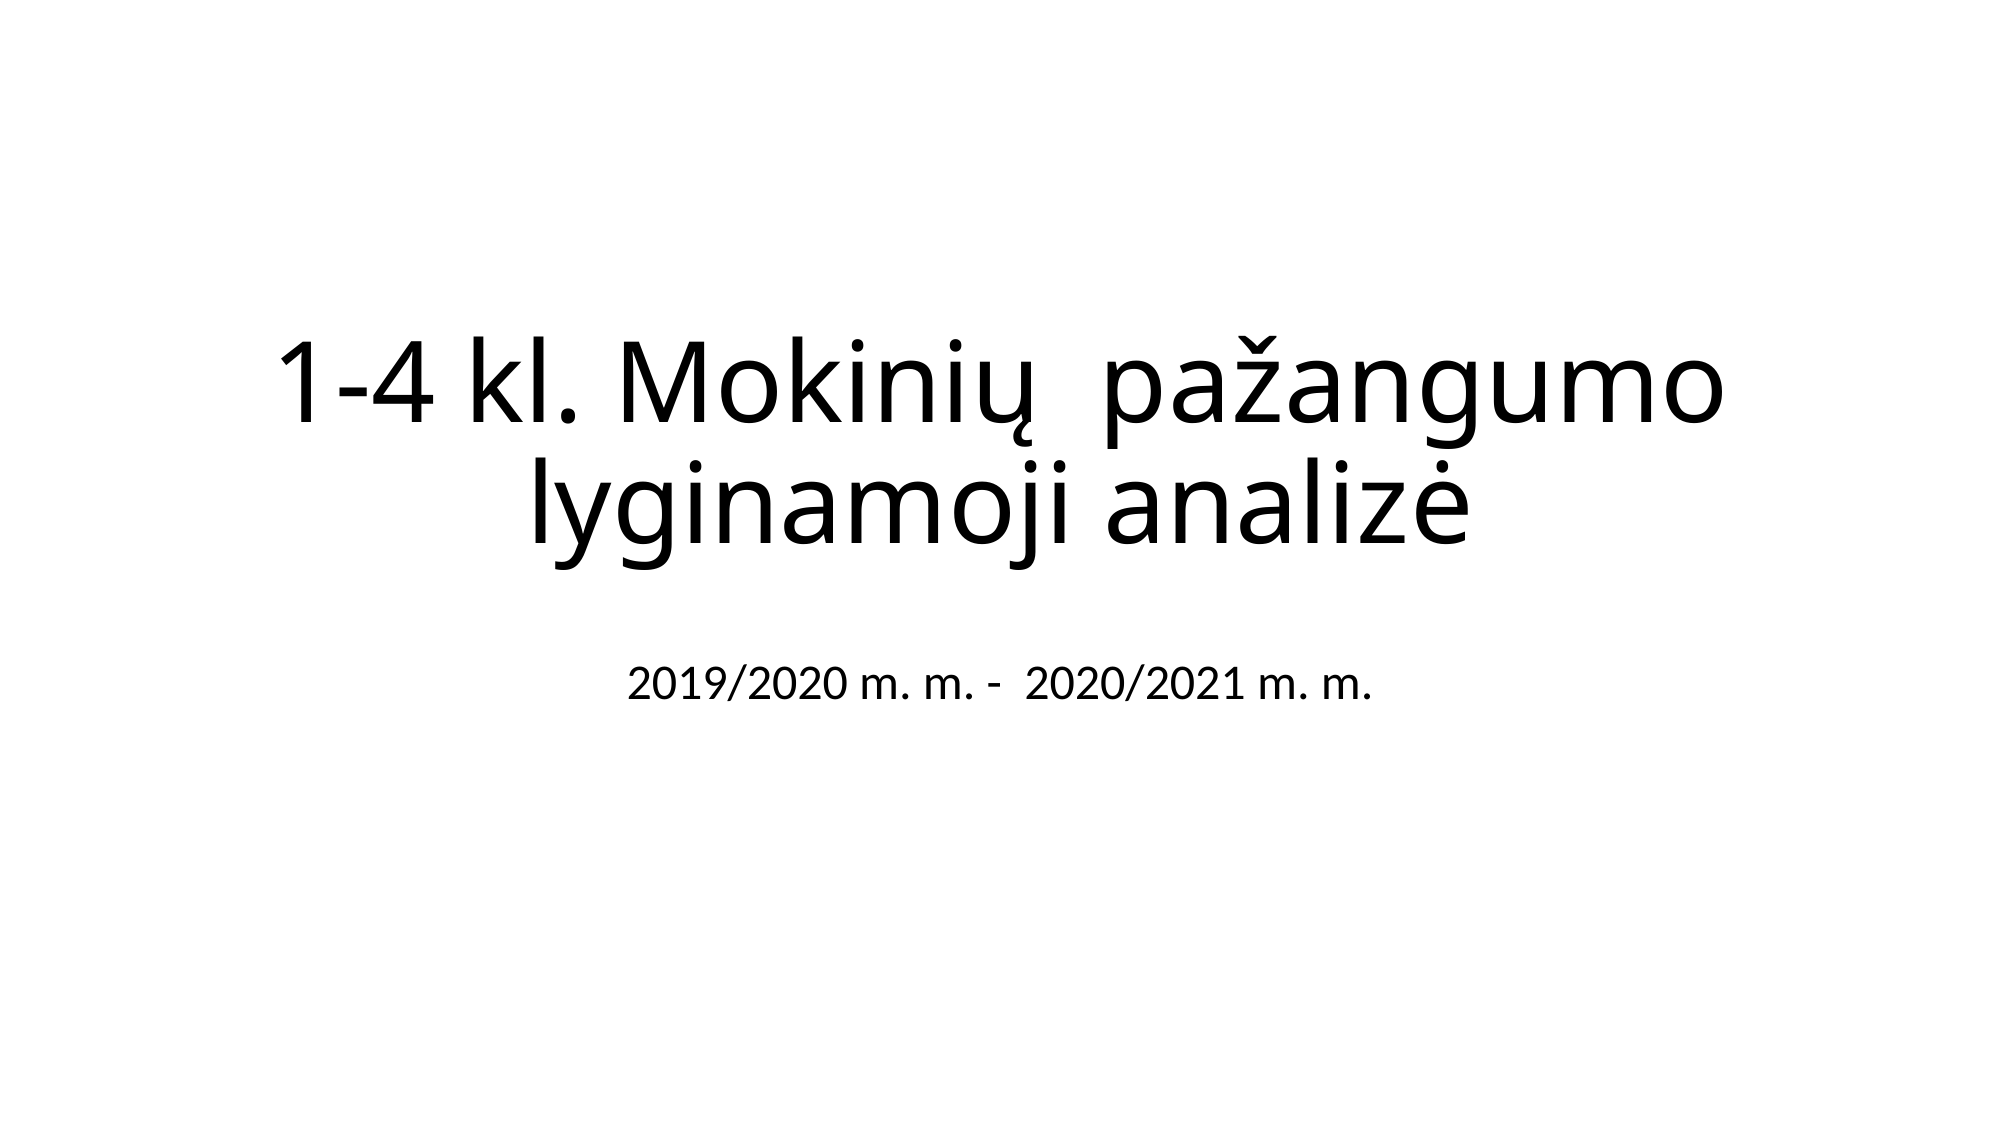

# 1-4 kl. Mokinių pažangumo lyginamoji analizė
2019/2020 m. m. - 2020/2021 m. m.